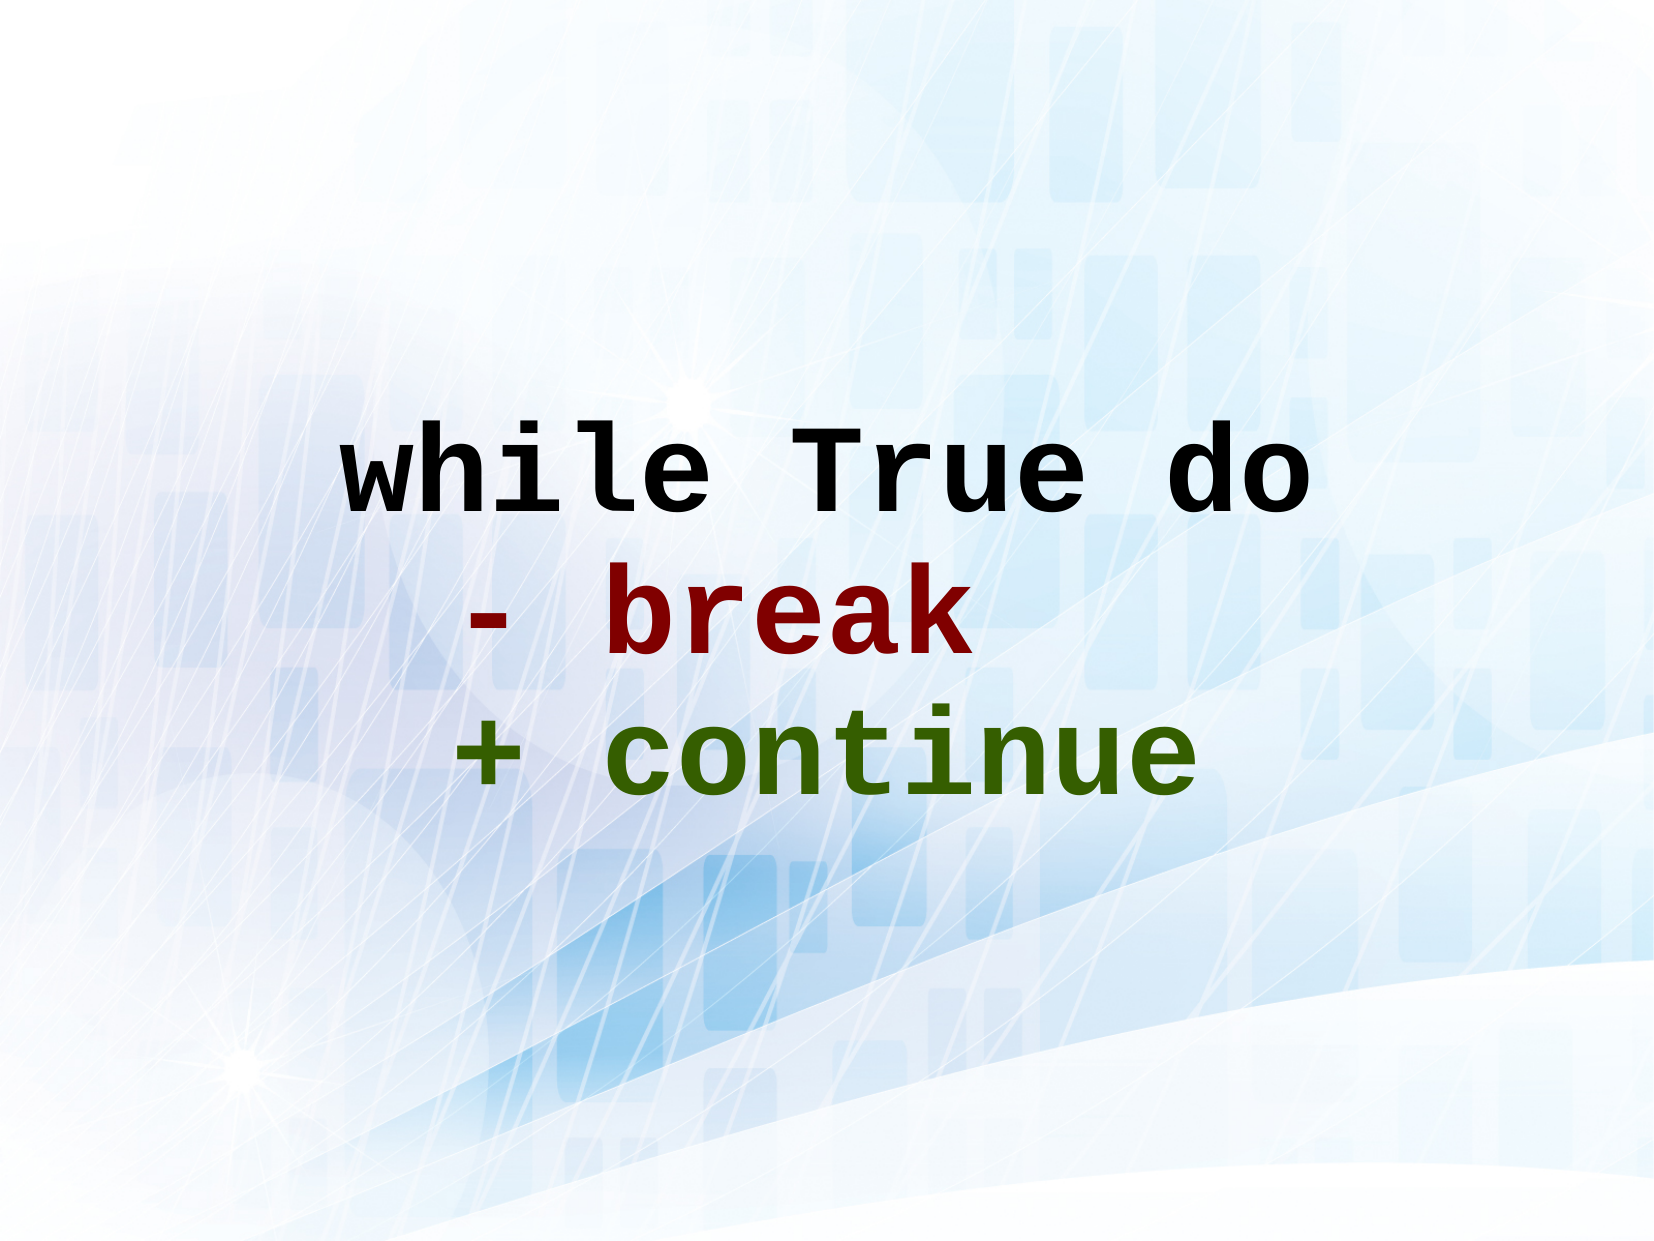

# while True do - break + continue